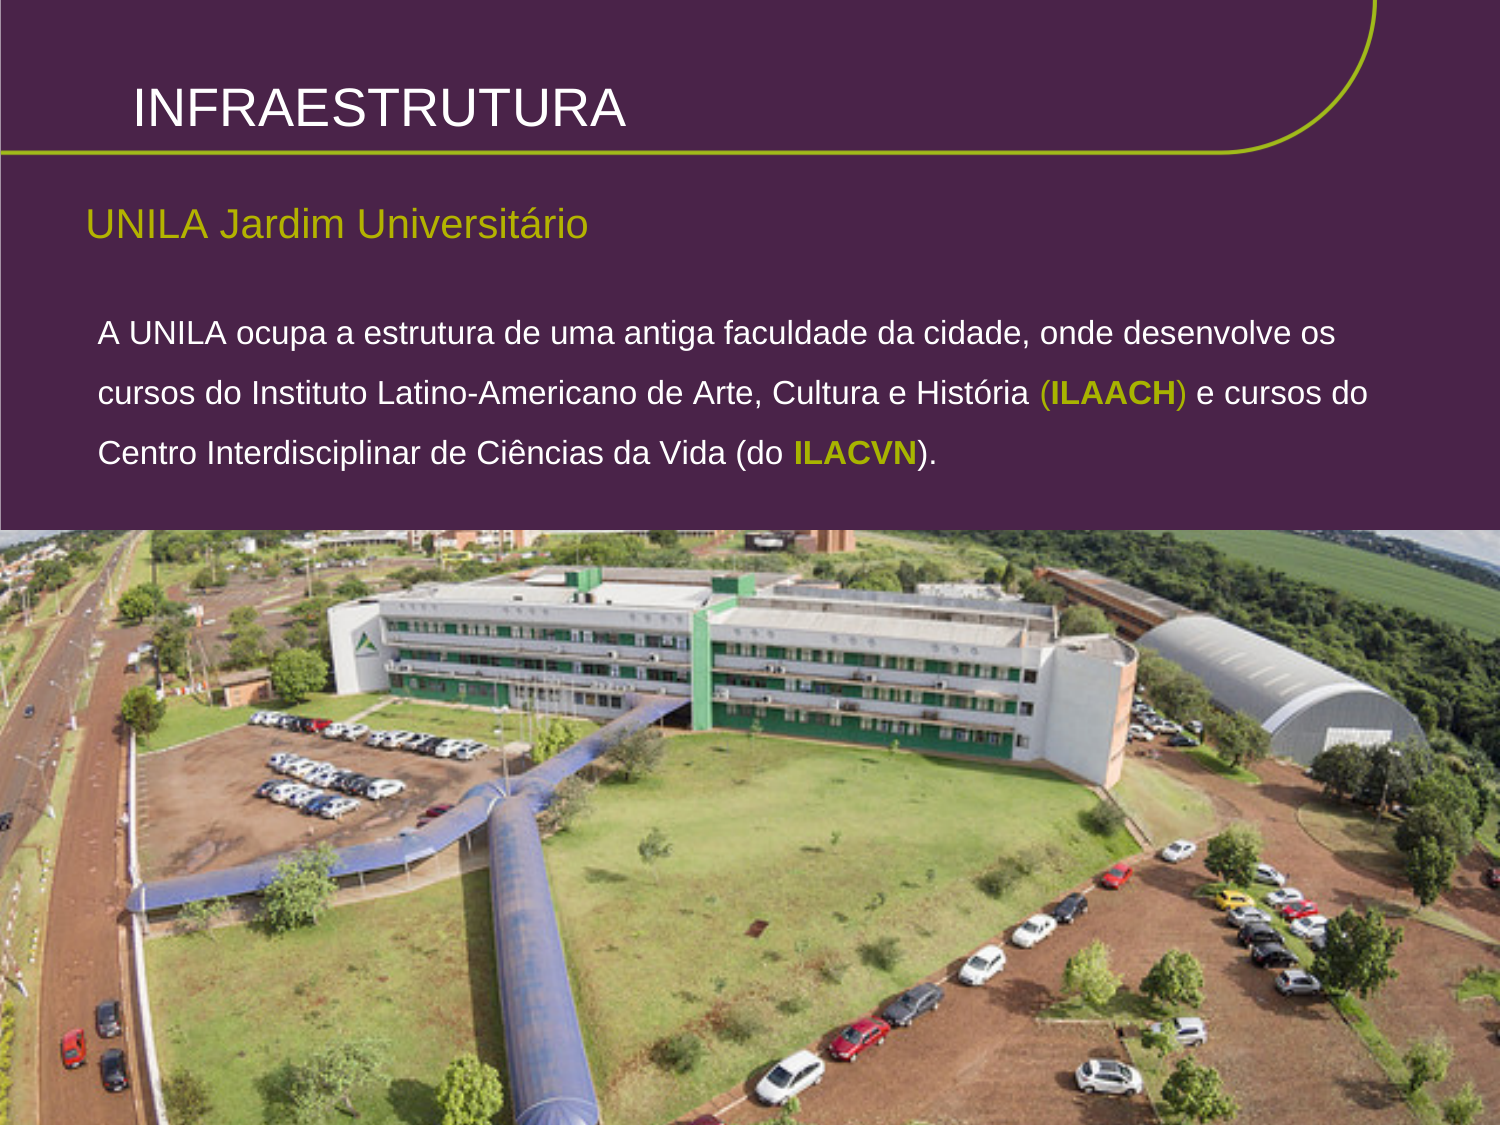

INFRAESTRUTURA
UNILA Jardim Universitário
A UNILA ocupa a estrutura de uma antiga faculdade da cidade, onde desenvolve os cursos do Instituto Latino-Americano de Arte, Cultura e História (ILAACH) e cursos do Centro Interdisciplinar de Ciências da Vida (do ILACVN).